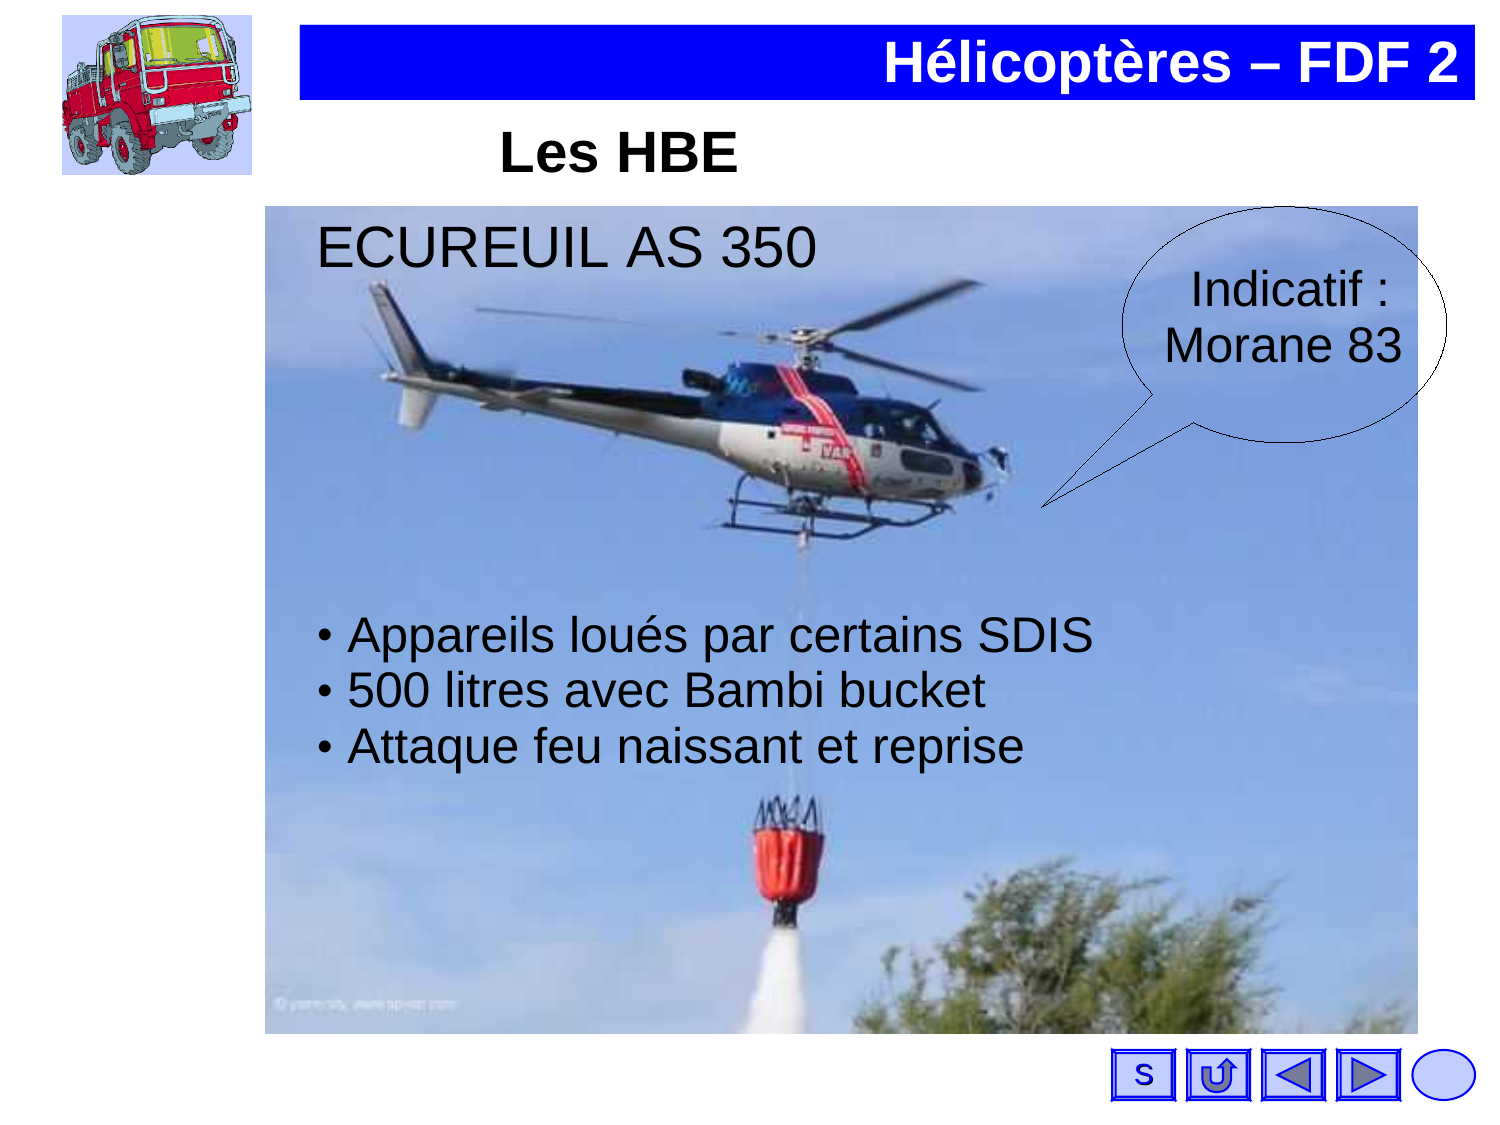

Hélicoptères – FDF 2
Les HBE
ECUREUIL AS 350
Indicatif : Morane 83
 Appareils loués par certains SDIS
 500 litres avec Bambi bucket
 Attaque feu naissant et reprise